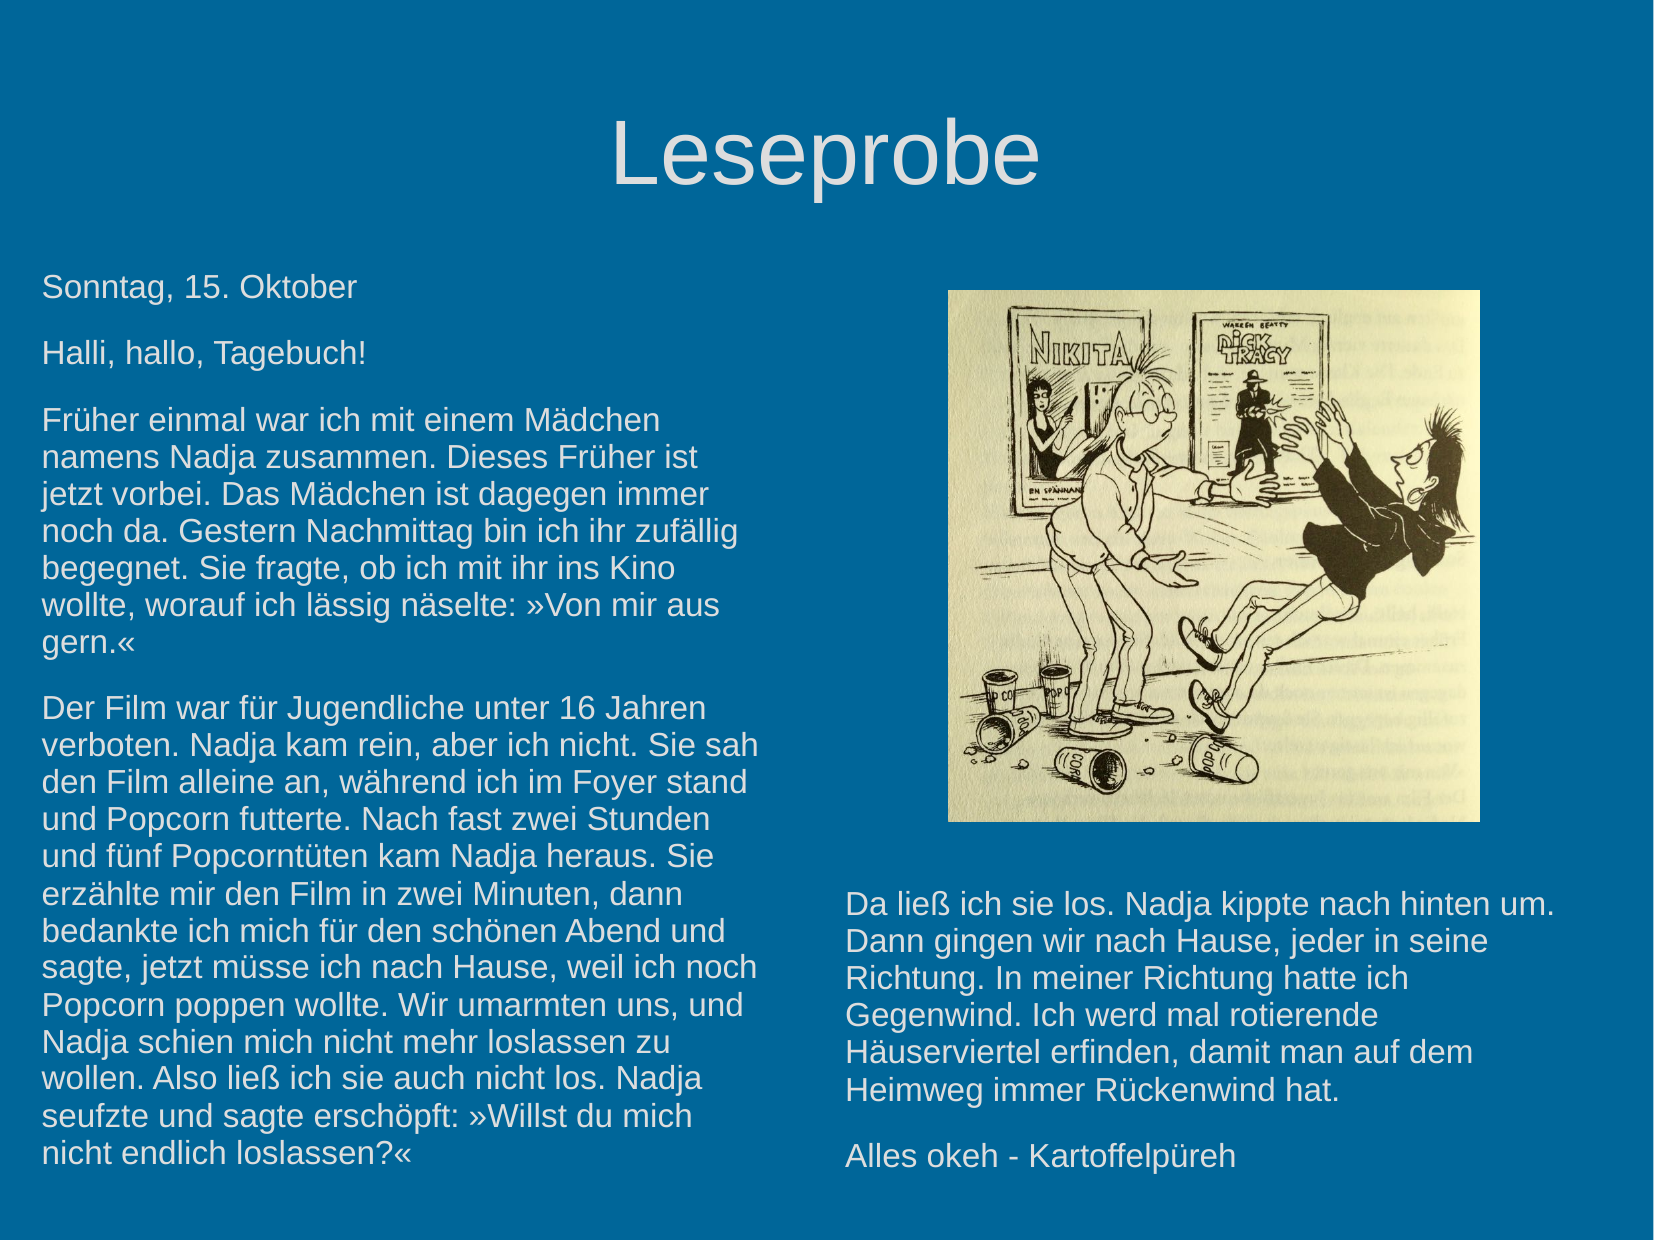

# Leseprobe
Sonntag, 15. Oktober
Halli, hallo, Tagebuch!
Früher einmal war ich mit einem Mädchen namens Nadja zusammen. Dieses Früher ist jetzt vorbei. Das Mädchen ist dagegen immer noch da. Gestern Nachmittag bin ich ihr zufällig begegnet. Sie fragte, ob ich mit ihr ins Kino wollte, worauf ich lässig näselte: »Von mir aus gern.«
Der Film war für Jugendliche unter 16 Jahren verboten. Nadja kam rein, aber ich nicht. Sie sah den Film alleine an, während ich im Foyer stand und Popcorn futterte. Nach fast zwei Stunden und fünf Popcorntüten kam Nadja heraus. Sie erzählte mir den Film in zwei Minuten, dann bedankte ich mich für den schönen Abend und sagte, jetzt müsse ich nach Hause, weil ich noch Popcorn poppen wollte. Wir umarmten uns, und Nadja schien mich nicht mehr loslassen zu wollen. Also ließ ich sie auch nicht los. Nadja seufzte und sagte erschöpft: »Willst du mich nicht endlich loslassen?«
Da ließ ich sie los. Nadja kippte nach hinten um. Dann gingen wir nach Hause, jeder in seine Richtung. In meiner Richtung hatte ich Gegenwind. Ich werd mal rotierende Häuserviertel erfinden, damit man auf dem Heimweg immer Rückenwind hat.
Alles okeh - Kartoffelpüreh